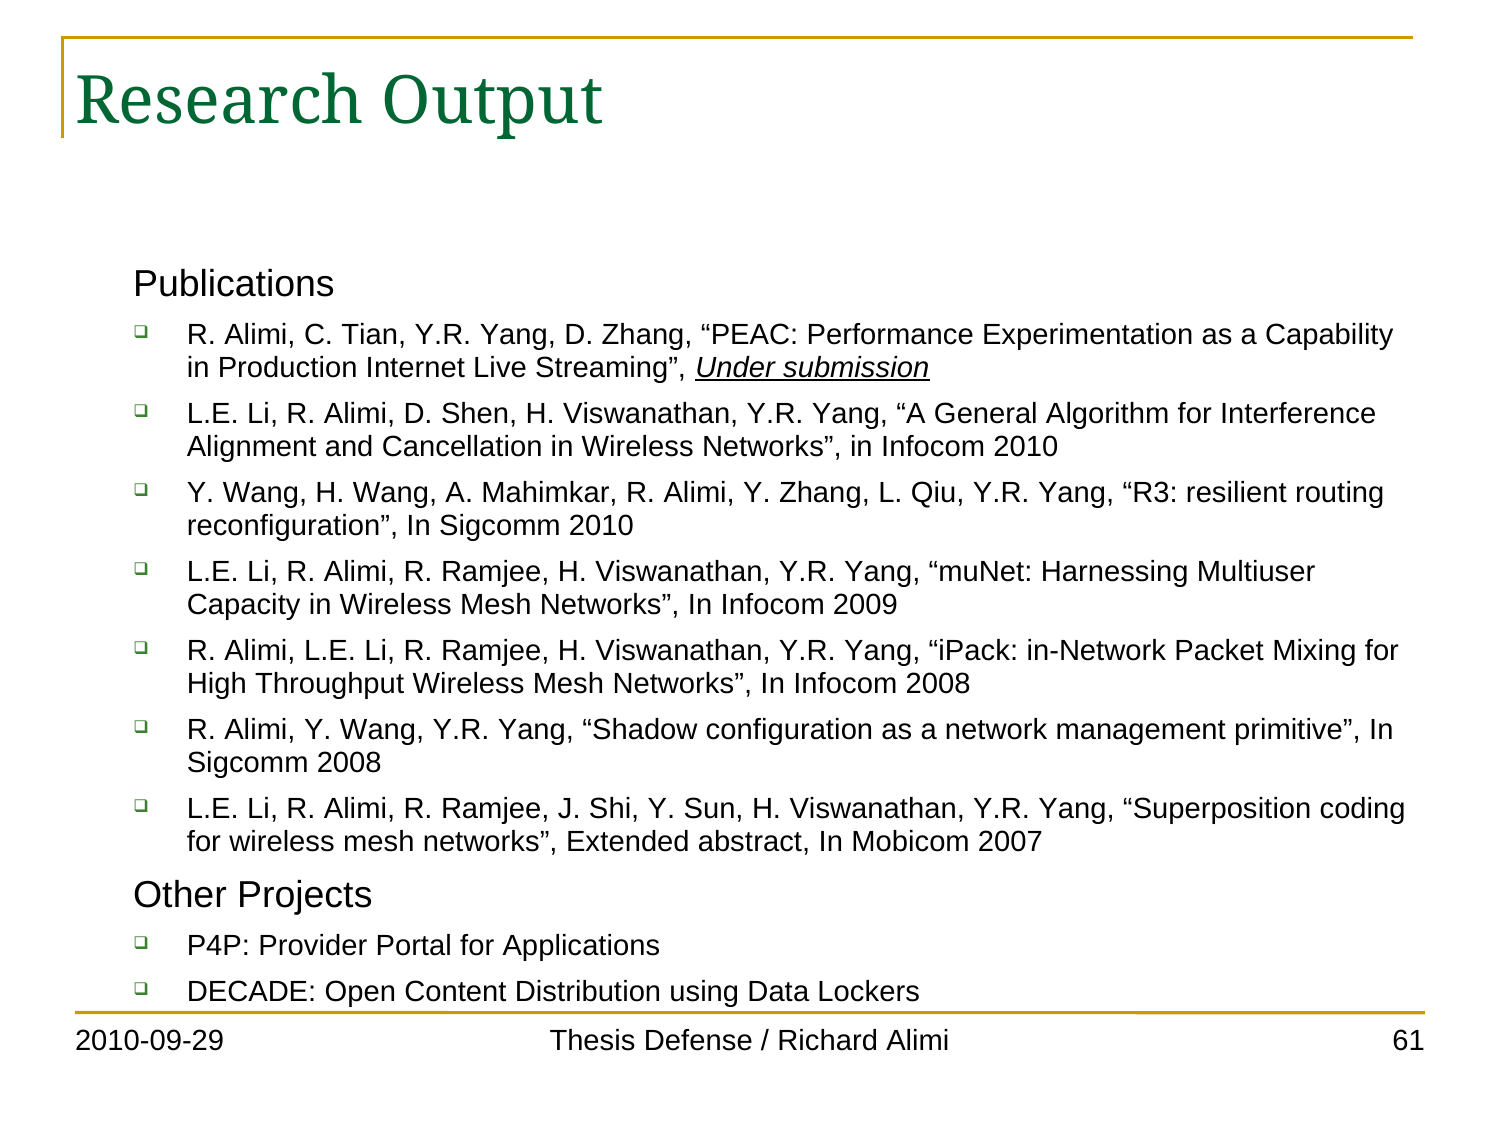

# Research Output
Publications
R. Alimi, C. Tian, Y.R. Yang, D. Zhang, “PEAC: Performance Experimentation as a Capability in Production Internet Live Streaming”, Under submission
L.E. Li, R. Alimi, D. Shen, H. Viswanathan, Y.R. Yang, “A General Algorithm for Interference Alignment and Cancellation in Wireless Networks”, in Infocom 2010
Y. Wang, H. Wang, A. Mahimkar, R. Alimi, Y. Zhang, L. Qiu, Y.R. Yang, “R3: resilient routing reconfiguration”, In Sigcomm 2010
L.E. Li, R. Alimi, R. Ramjee, H. Viswanathan, Y.R. Yang, “muNet: Harnessing Multiuser Capacity in Wireless Mesh Networks”, In Infocom 2009
R. Alimi, L.E. Li, R. Ramjee, H. Viswanathan, Y.R. Yang, “iPack: in-Network Packet Mixing for High Throughput Wireless Mesh Networks”, In Infocom 2008
R. Alimi, Y. Wang, Y.R. Yang, “Shadow configuration as a network management primitive”, In Sigcomm 2008
L.E. Li, R. Alimi, R. Ramjee, J. Shi, Y. Sun, H. Viswanathan, Y.R. Yang, “Superposition coding for wireless mesh networks”, Extended abstract, In Mobicom 2007
Other Projects
P4P: Provider Portal for Applications
DECADE: Open Content Distribution using Data Lockers
2010-09-29
Thesis Defense / Richard Alimi
61